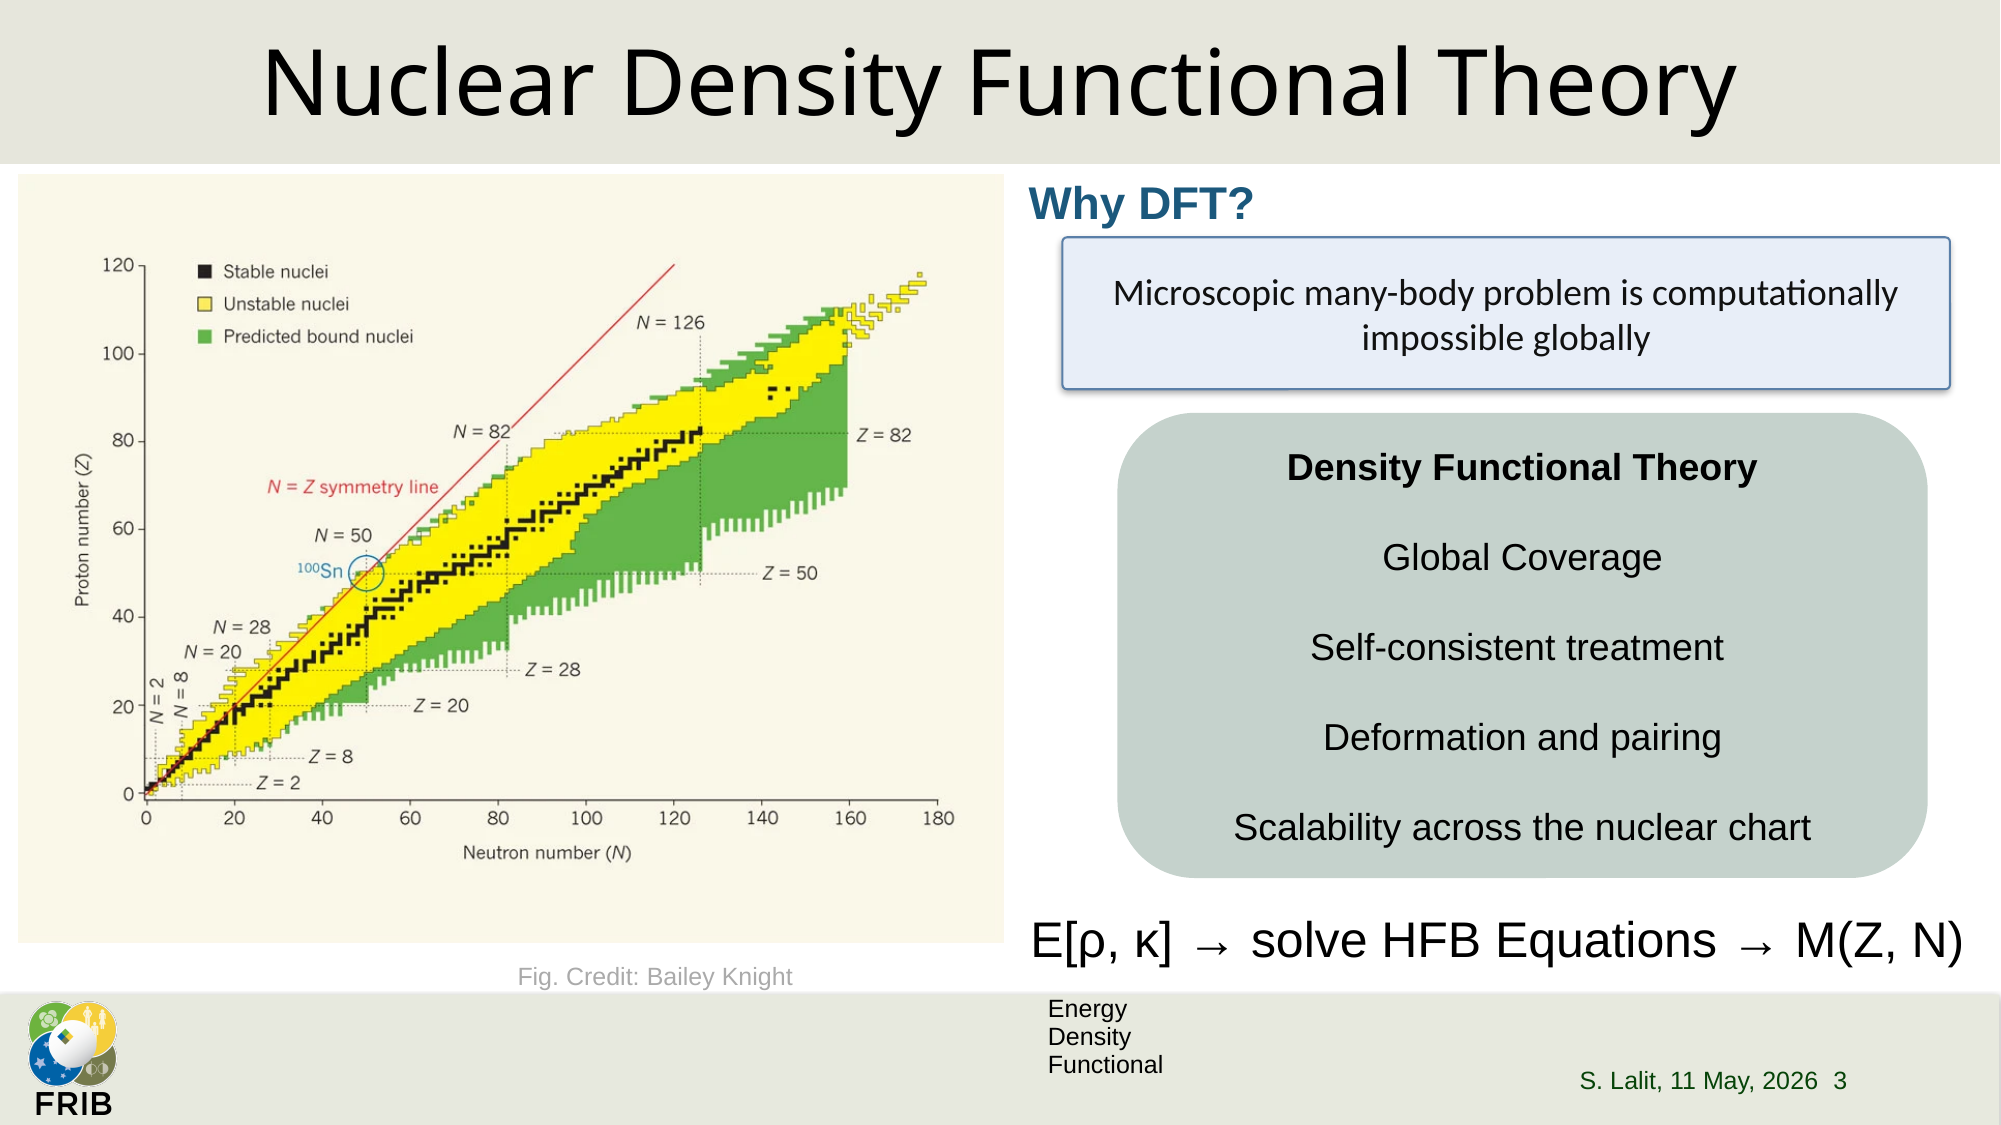

Nuclear Density Functional Theory
Why DFT?
Microscopic many-body problem is computationally impossible globally
Density Functional Theory
Global Coverage
Self-consistent treatment
Deformation and pairing
Scalability across the nuclear chart
E[ρ, κ] → solve HFB Equations → M(Z, N)
Energy Density Functional
Fig. Credit: Bailey Knight
S. Lalit, 11 May, 2026
3